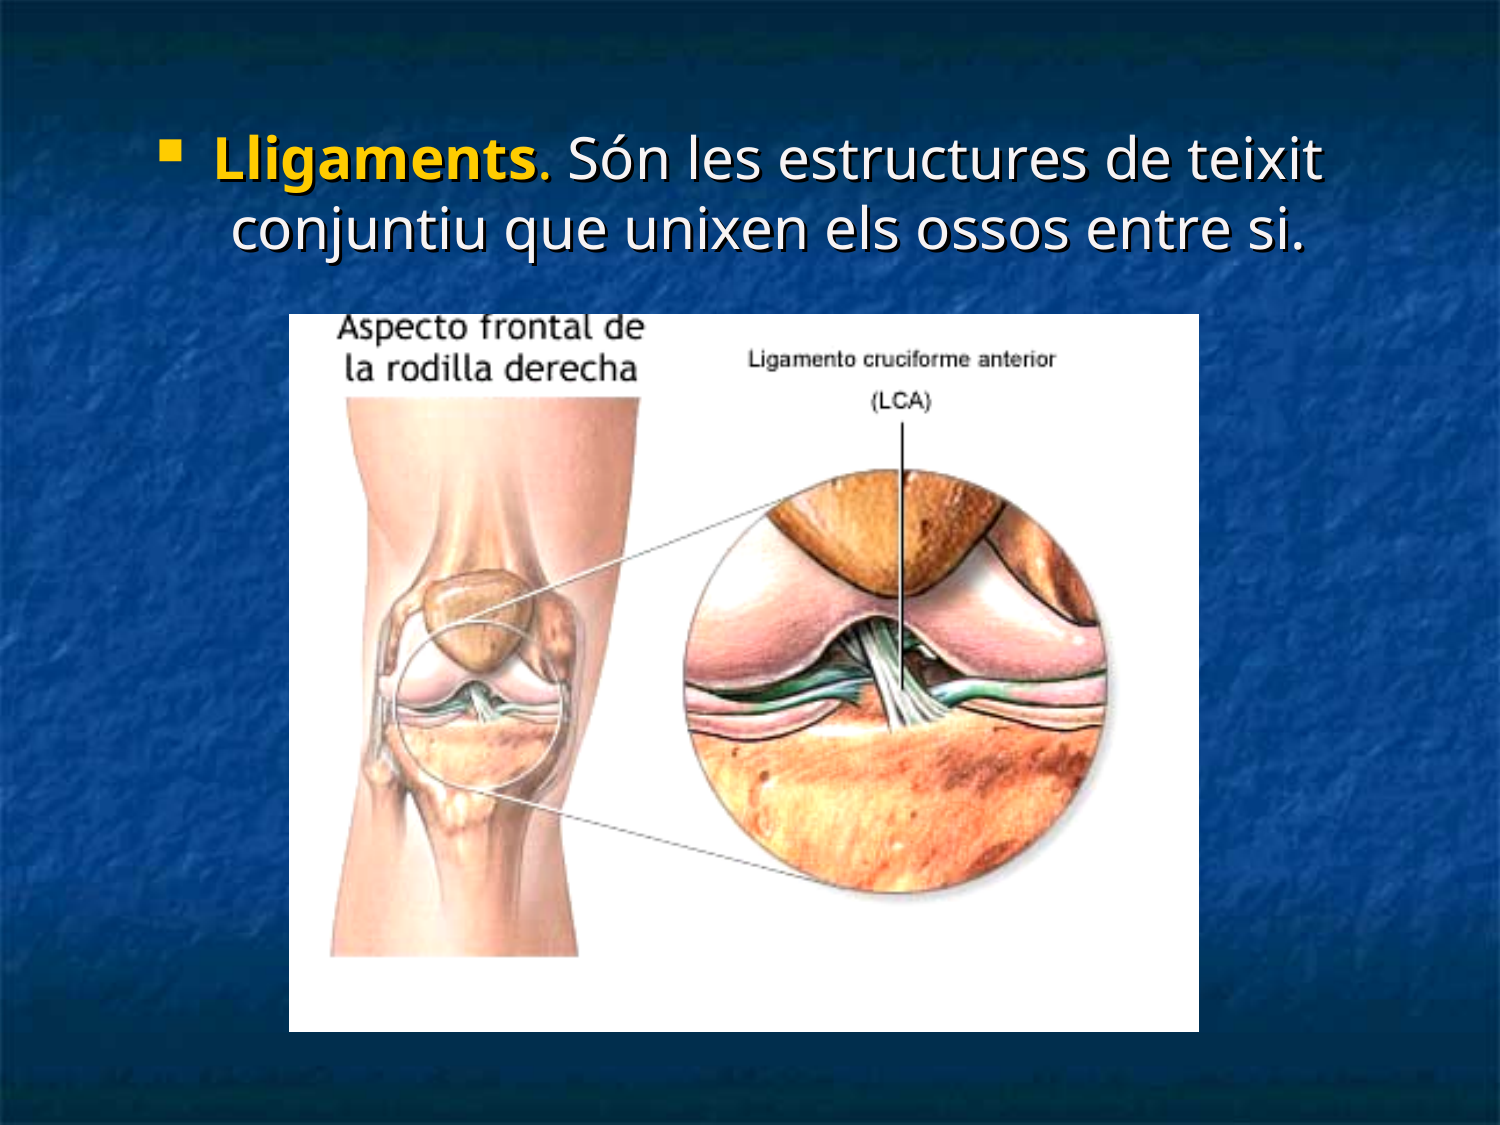

# Lligaments. Són les estructures de teixit conjuntiu que unixen els ossos entre si.